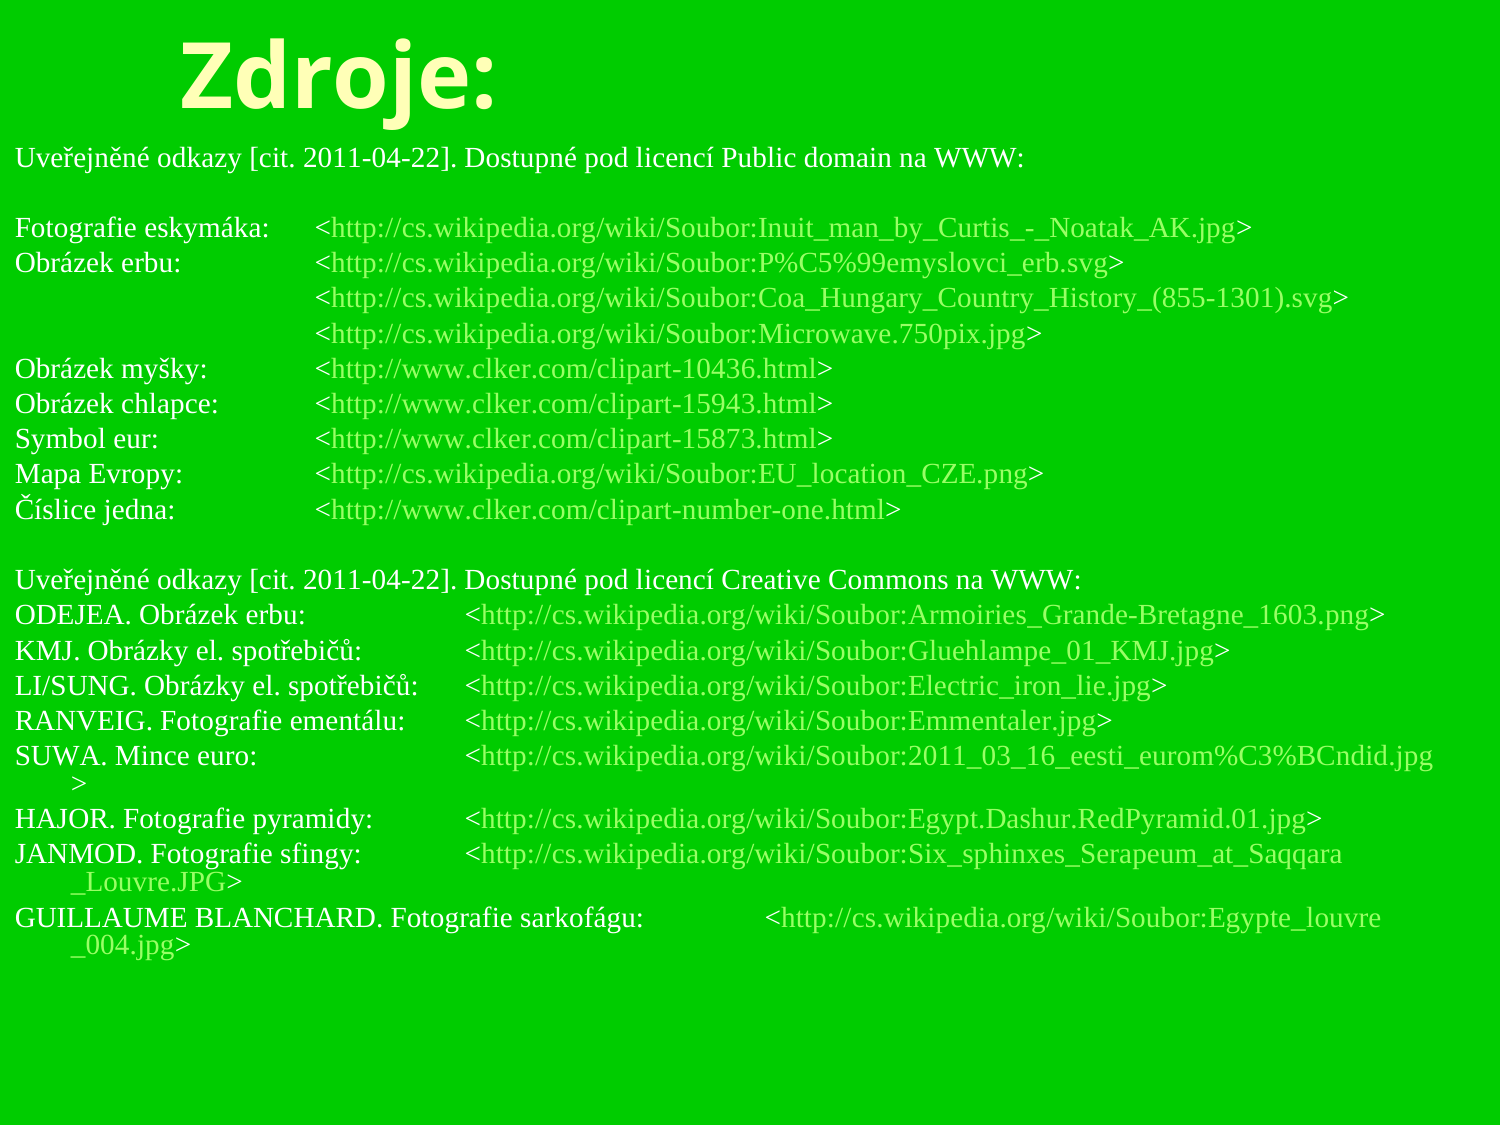

# Zdroje:
Uveřejněné odkazy [cit. 2011-04-22]. Dostupné pod licencí Public domain na WWW:
Fotografie eskymáka:	<http://cs.wikipedia.org/wiki/Soubor:Inuit_man_by_Curtis_-_Noatak_AK.jpg>
Obrázek erbu:	<http://cs.wikipedia.org/wiki/Soubor:P%C5%99emyslovci_erb.svg>
			<http://cs.wikipedia.org/wiki/Soubor:Coa_Hungary_Country_History_(855-1301).svg>
			<http://cs.wikipedia.org/wiki/Soubor:Microwave.750pix.jpg>
Obrázek myšky:	<http://www.clker.com/clipart-10436.html>
Obrázek chlapce:	<http://www.clker.com/clipart-15943.html>
Symbol eur:		<http://www.clker.com/clipart-15873.html>
Mapa Evropy:	<http://cs.wikipedia.org/wiki/Soubor:EU_location_CZE.png>
Číslice jedna:	<http://www.clker.com/clipart-number-one.html>
Uveřejněné odkazy [cit. 2011-04-22]. Dostupné pod licencí Creative Commons na WWW:
ODEJEA. Obrázek erbu: 		<http://cs.wikipedia.org/wiki/Soubor:Armoiries_Grande-Bretagne_1603.png>
KMJ. Obrázky el. spotřebičů:	<http://cs.wikipedia.org/wiki/Soubor:Gluehlampe_01_KMJ.jpg>
LI/SUNG. Obrázky el. spotřebičů: 	<http://cs.wikipedia.org/wiki/Soubor:Electric_iron_lie.jpg>
RANVEIG. Fotografie ementálu:	<http://cs.wikipedia.org/wiki/Soubor:Emmentaler.jpg>
SUWA. Mince euro:		<http://cs.wikipedia.org/wiki/Soubor:2011_03_16_eesti_eurom%C3%BCndid.jpg>
HAJOR. Fotografie pyramidy:	<http://cs.wikipedia.org/wiki/Soubor:Egypt.Dashur.RedPyramid.01.jpg>
JANMOD. Fotografie sfingy: 	<http://cs.wikipedia.org/wiki/Soubor:Six_sphinxes_Serapeum_at_Saqqara_Louvre.JPG>
GUILLAUME BLANCHARD. Fotografie sarkofágu:	<http://cs.wikipedia.org/wiki/Soubor:Egypte_louvre_004.jpg>